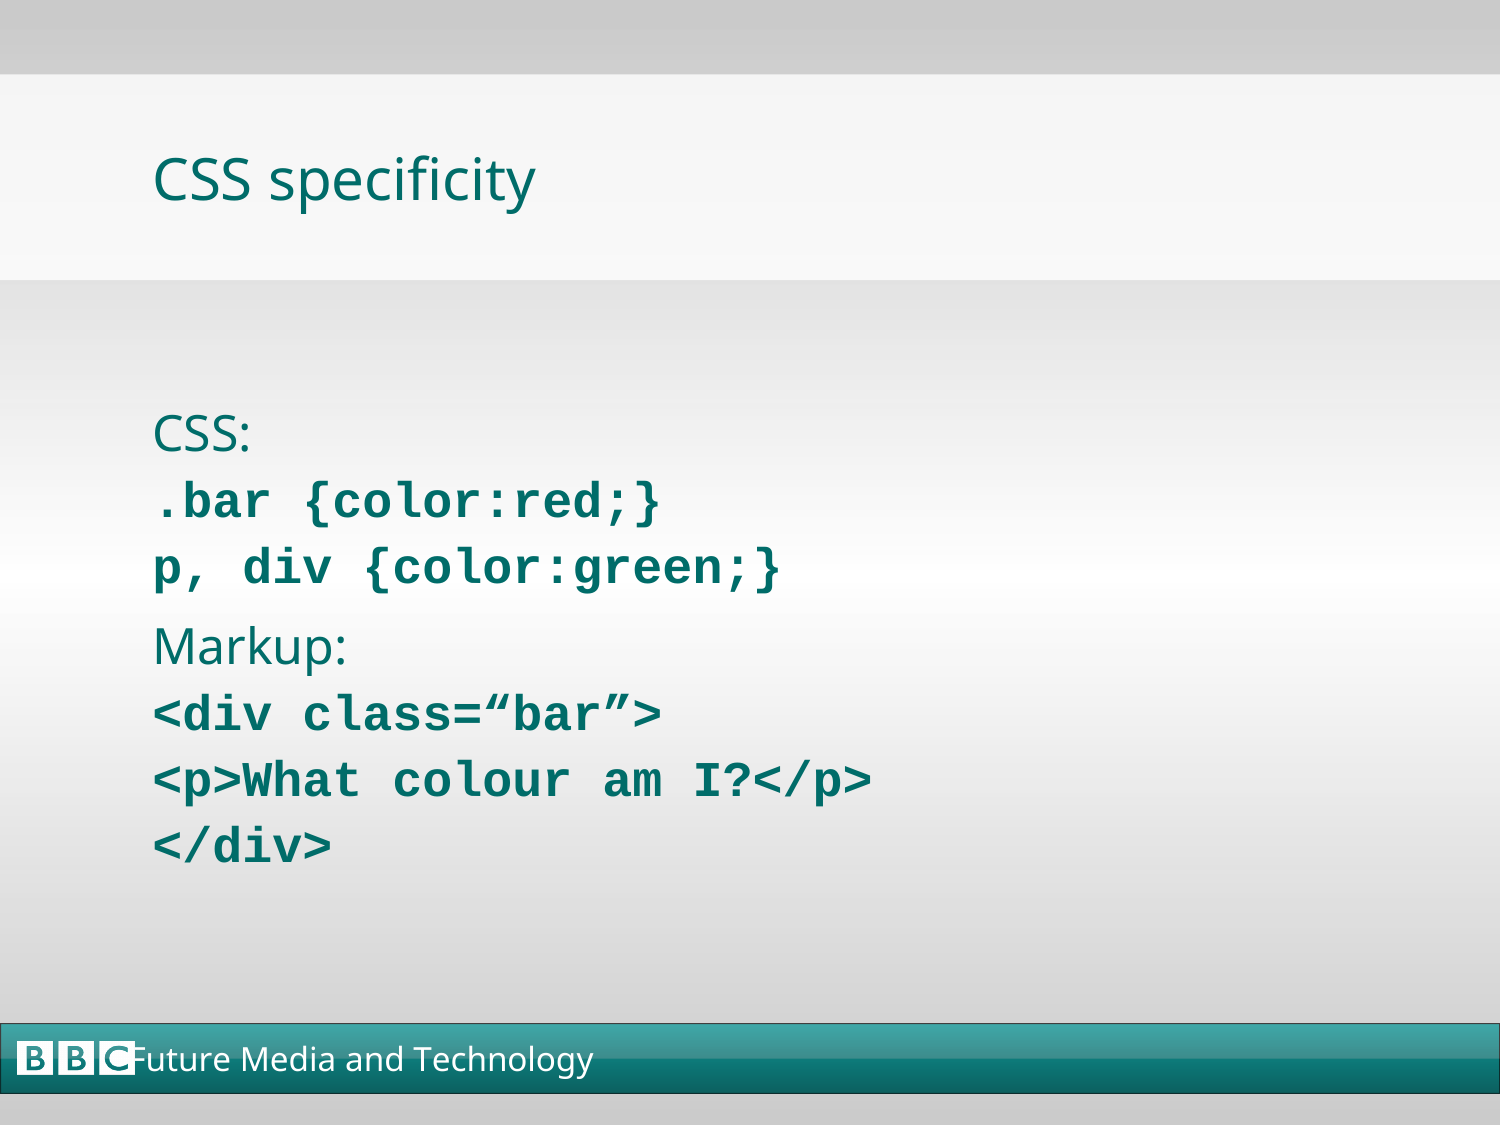

# CSS specificity
CSS:
.bar {color:red;}
p, div {color:green;}
Markup:
<div class=“bar”>
<p>What colour am I?</p>
</div>